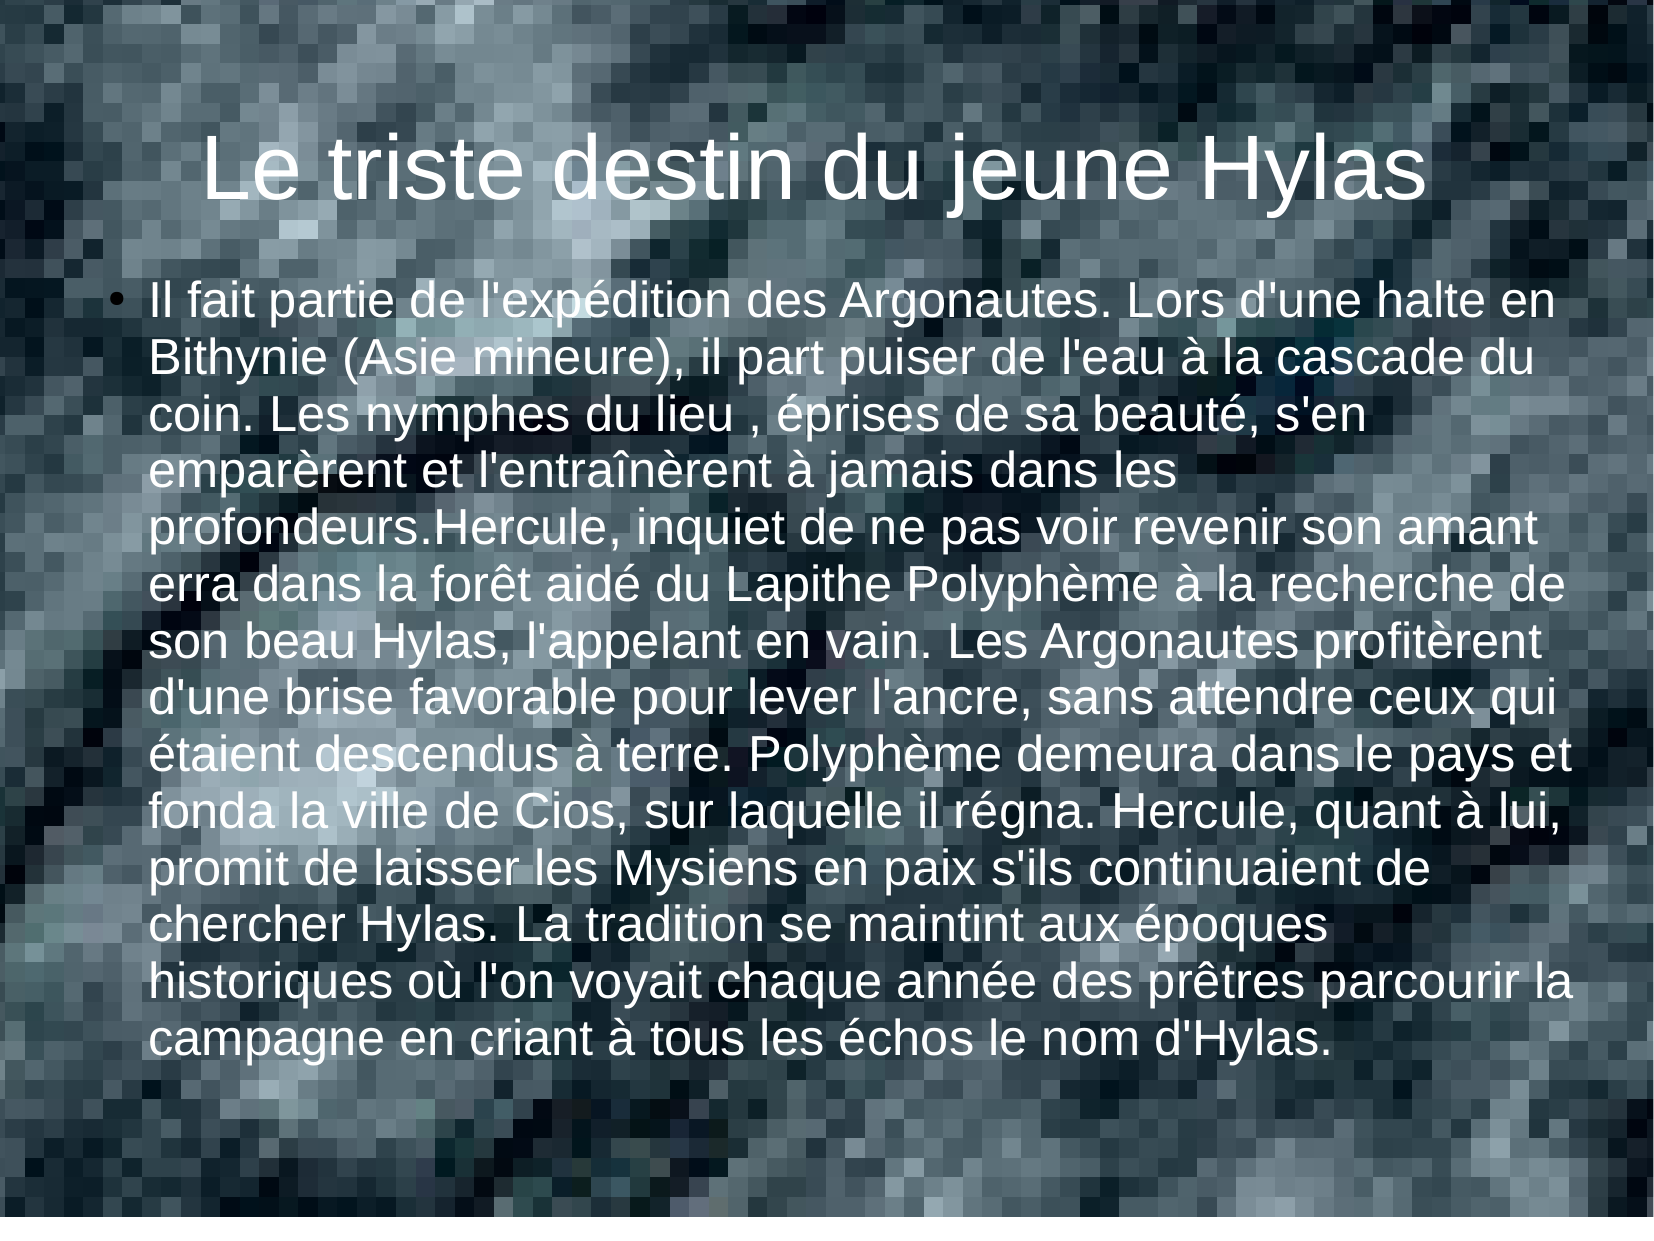

# Le triste destin du jeune Hylas
Il fait partie de l'expédition des Argonautes. Lors d'une halte en Bithynie (Asie mineure), il part puiser de l'eau à la cascade du coin. Les nymphes du lieu , éprises de sa beauté, s'en emparèrent et l'entraînèrent à jamais dans les profondeurs.Hercule, inquiet de ne pas voir revenir son amant erra dans la forêt aidé du Lapithe Polyphème à la recherche de son beau Hylas, l'appelant en vain. Les Argonautes profitèrent d'une brise favorable pour lever l'ancre, sans attendre ceux qui étaient descendus à terre. Polyphème demeura dans le pays et fonda la ville de Cios, sur laquelle il régna. Hercule, quant à lui, promit de laisser les Mysiens en paix s'ils continuaient de chercher Hylas. La tradition se maintint aux époques historiques où l'on voyait chaque année des prêtres parcourir la campagne en criant à tous les échos le nom d'Hylas.